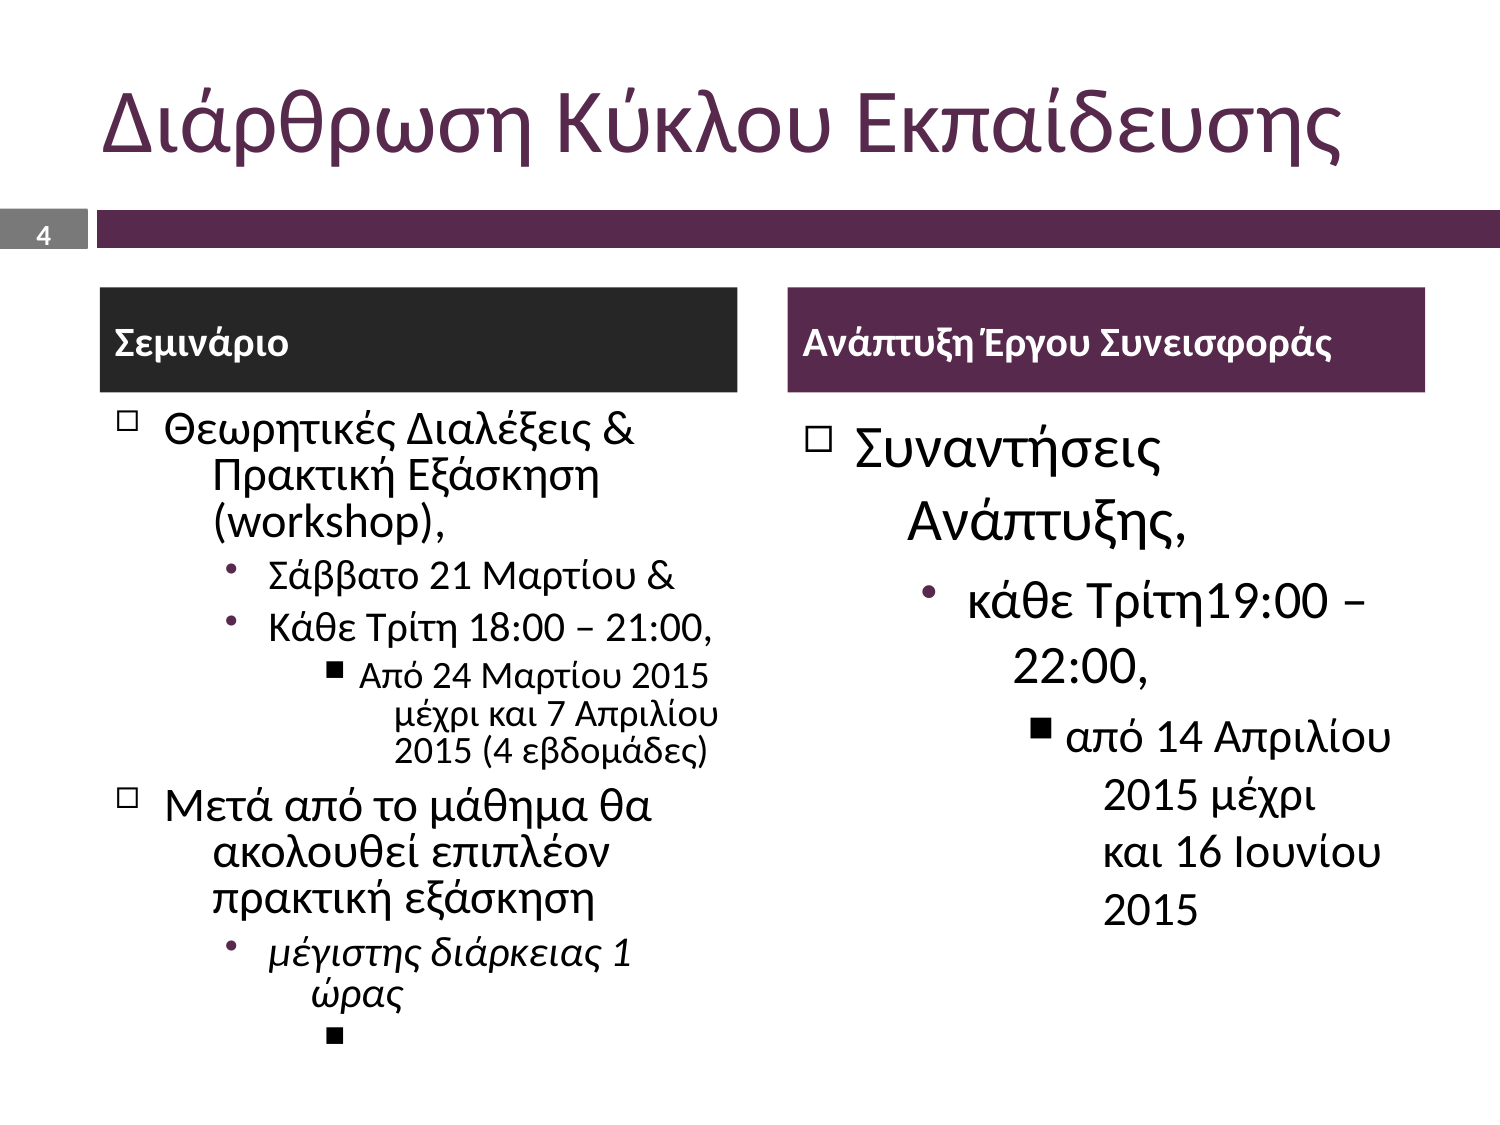

# Διάρθρωση Κύκλου Εκπαίδευσης
Σεμινάριο
Ανάπτυξη Έργου Συνεισφοράς
Θεωρητικές Διαλέξεις & Πρακτική Εξάσκηση (workshop),
Σάββατο 21 Μαρτίου &
Κάθε Τρίτη 18:00 – 21:00,
Από 24 Μαρτίου 2015 μέχρι και 7 Απριλίου 2015 (4 εβδομάδες)
Μετά από το μάθημα θα ακολουθεί επιπλέον πρακτική εξάσκηση
μέγιστης διάρκειας 1 ώρας
Συναντήσεις Ανάπτυξης,
κάθε Τρίτη19:00 – 22:00,
από 14 Απριλίου 2015 μέχρι και 16 Ιουνίου 2015